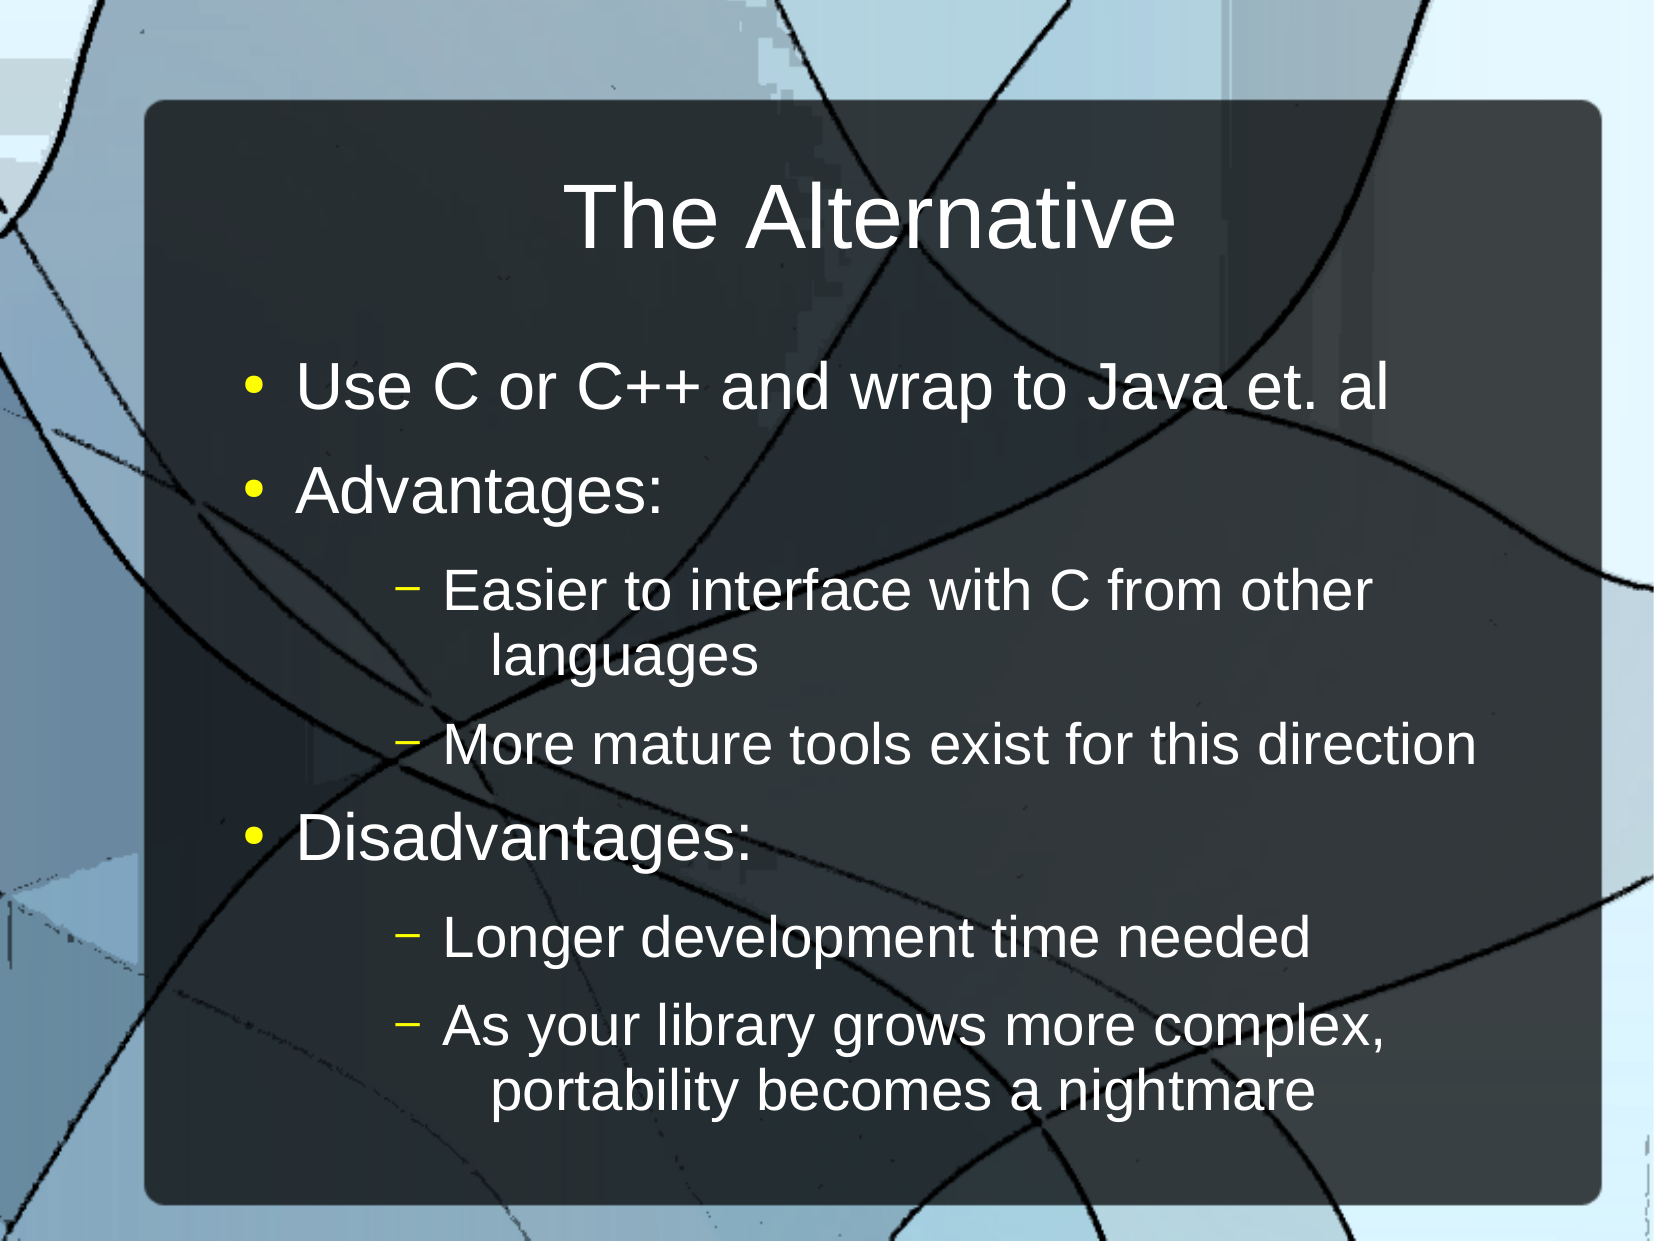

# The Alternative
Use C or C++ and wrap to Java et. al
Advantages:
Easier to interface with C from other languages
More mature tools exist for this direction
Disadvantages:
Longer development time needed
As your library grows more complex, portability becomes a nightmare